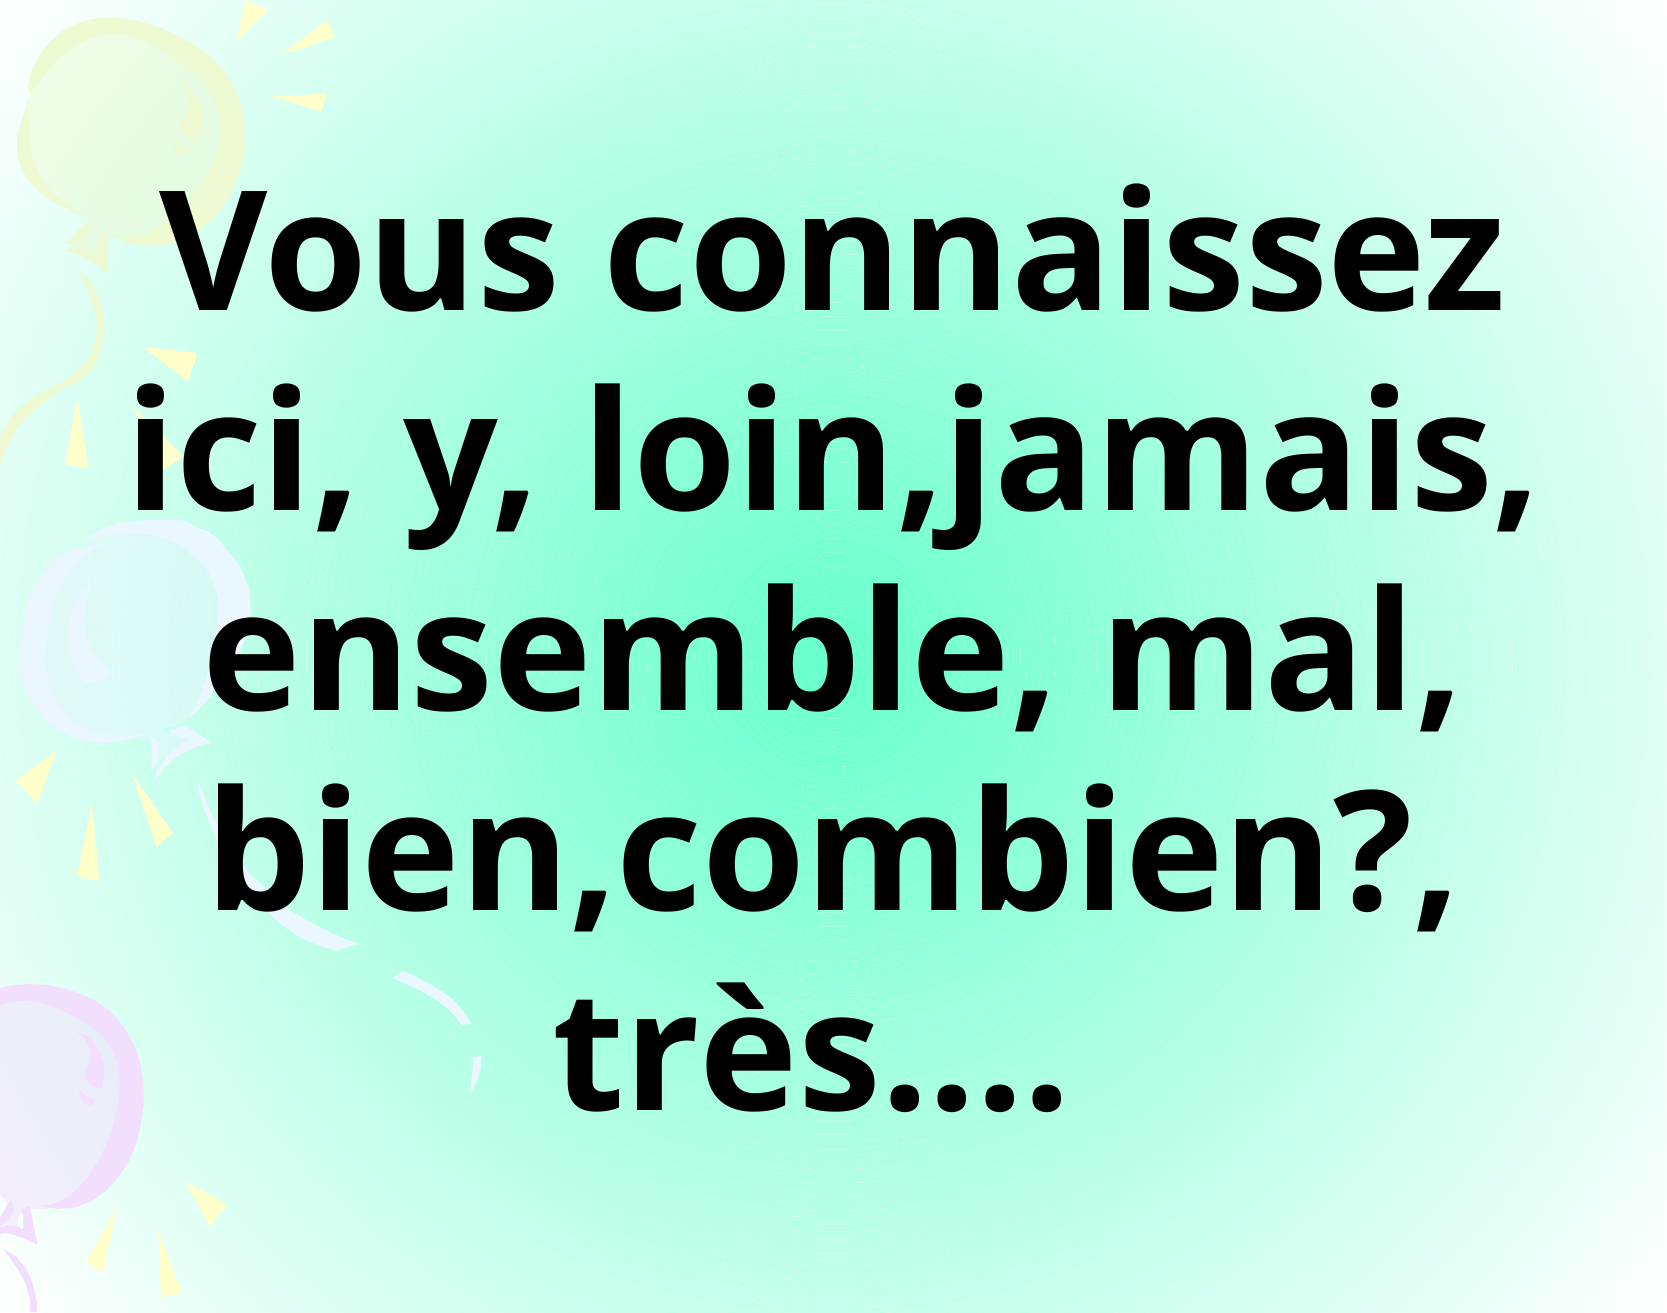

Vous connaissez
ici, y, loin,jamais,
ensemble, mal, bien,combien?, très....